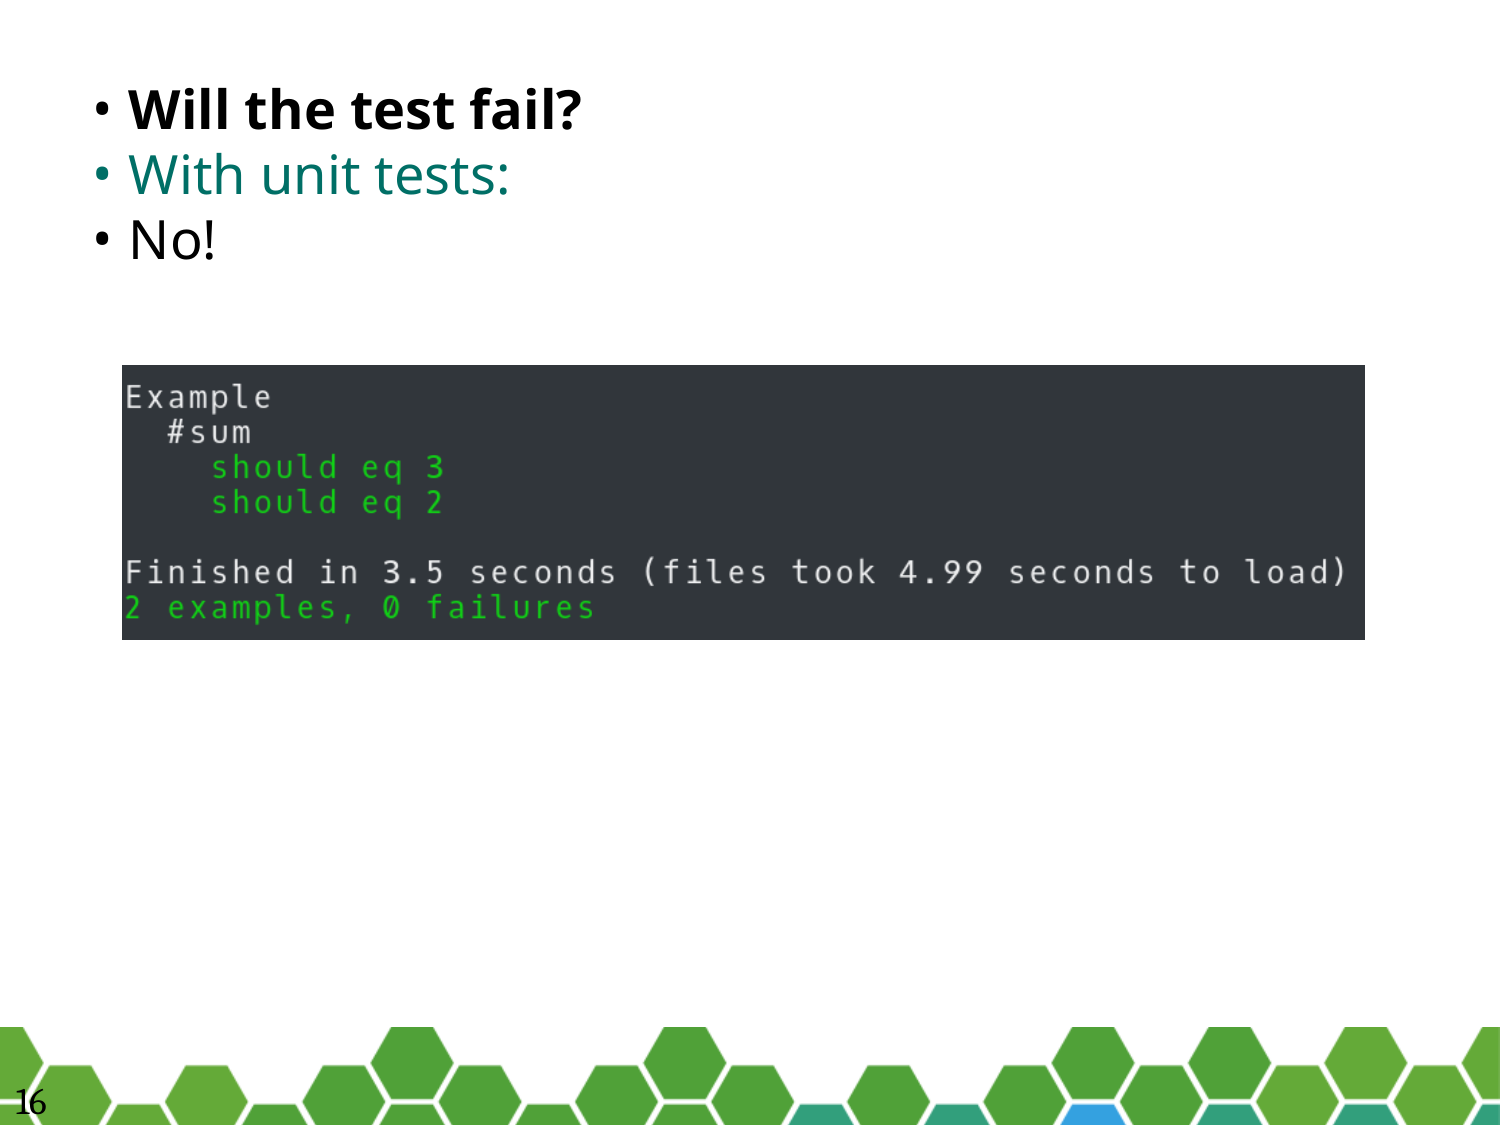

Will the test fail?
With unit tests:
No!